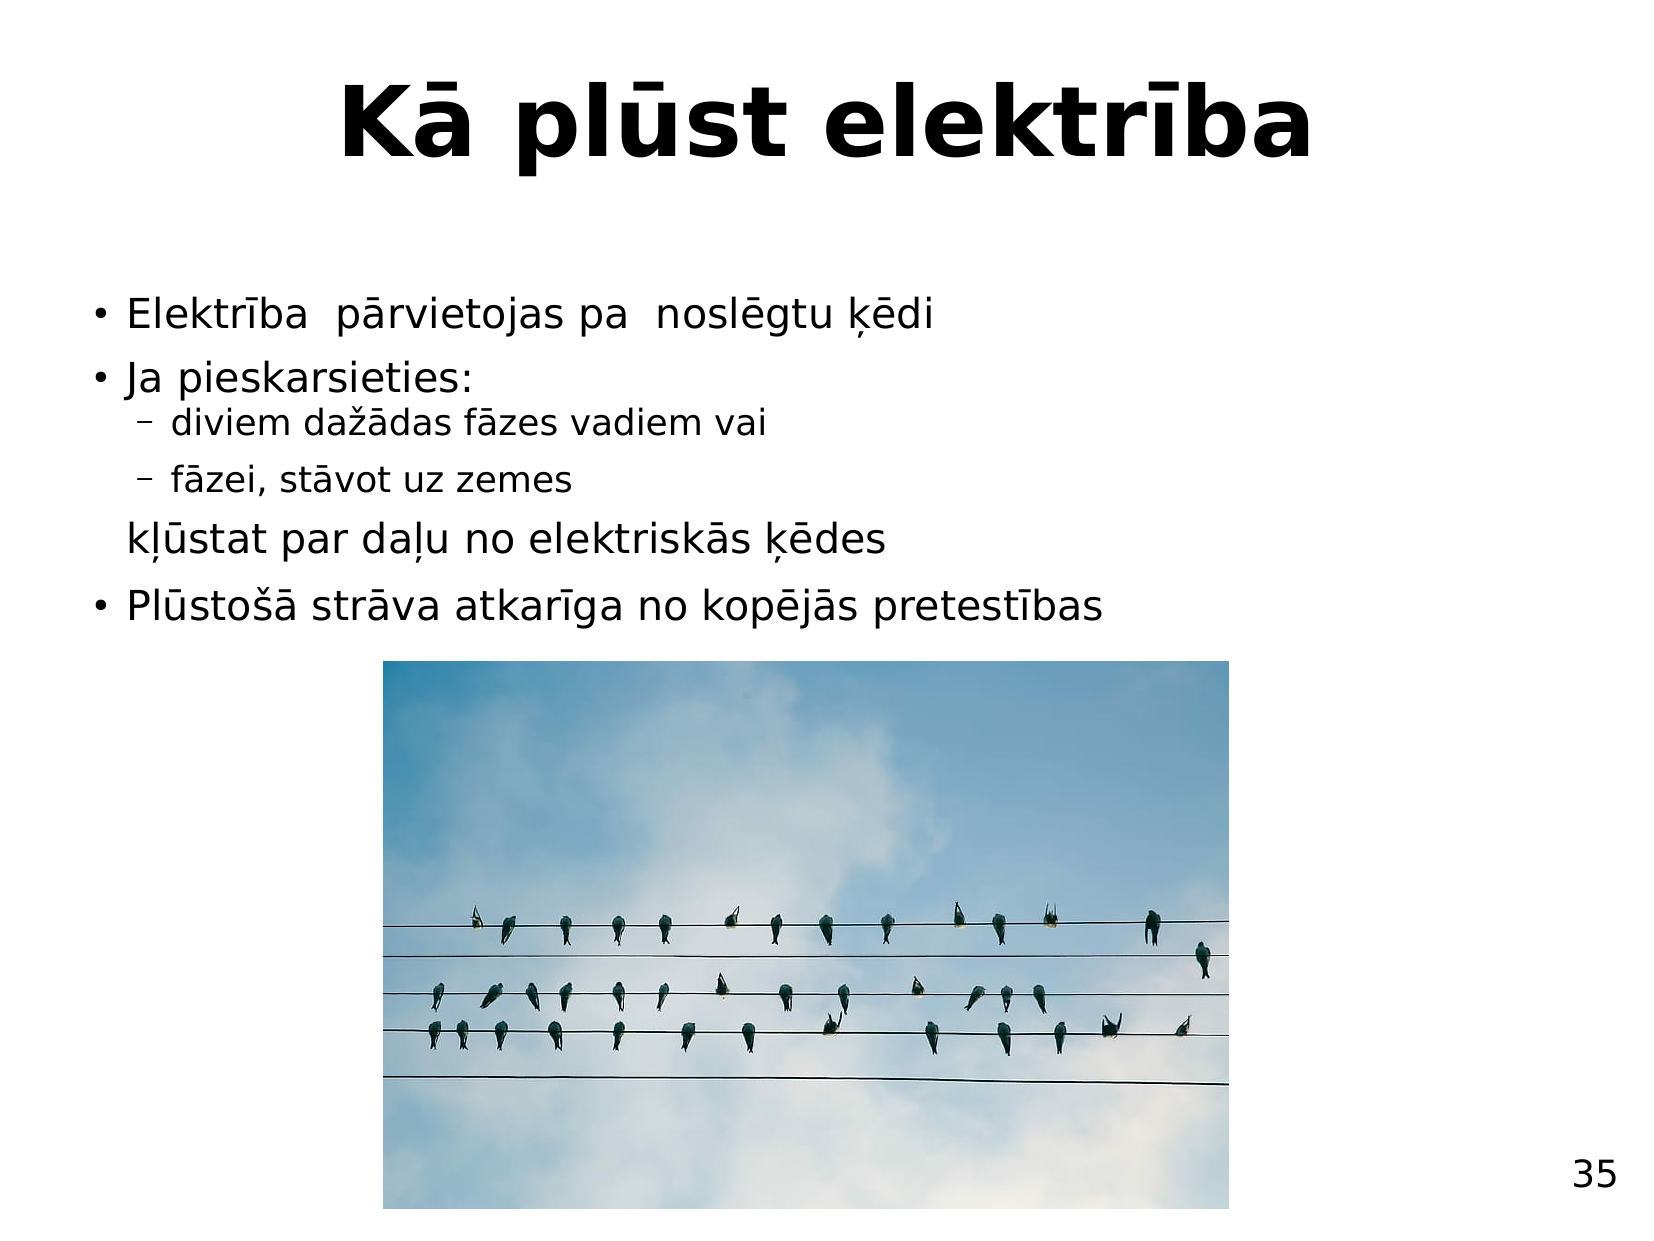

# Kā plūst elektrība
Elektrība pārvietojas pa noslēgtu ķēdi
Ja pieskarsieties:
diviem dažādas fāzes vadiem vai
fāzei, stāvot uz zemes
kļūstat par daļu no elektriskās ķēdes
Plūstošā strāva atkarīga no kopējās pretestības